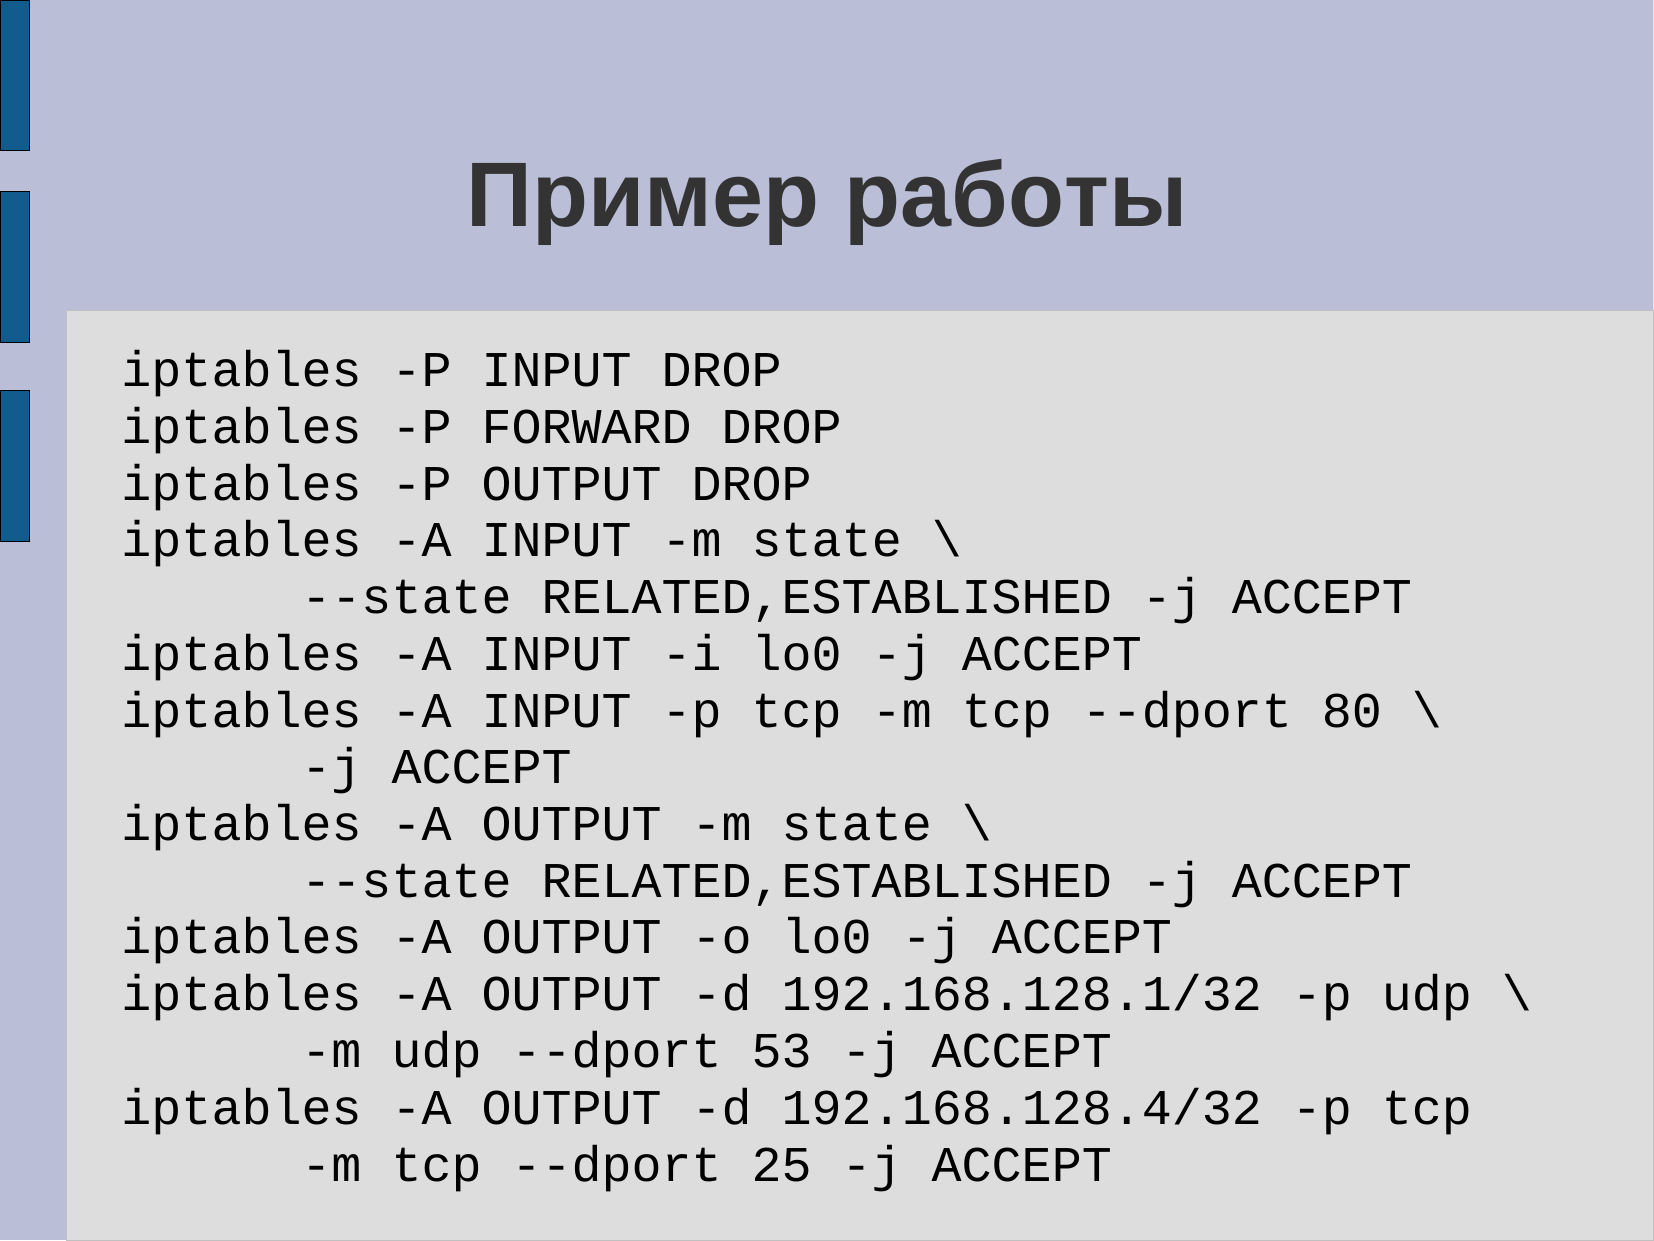

# Пример работы
iptables -P INPUT DROP
iptables -P FORWARD DROP
iptables -P OUTPUT DROP
iptables -A INPUT -m state \
 --state RELATED,ESTABLISHED -j ACCEPT
iptables -A INPUT -i lo0 -j ACCEPT
iptables -A INPUT -p tcp -m tcp --dport 80 \
 -j ACCEPT
iptables -A OUTPUT -m state \
 --state RELATED,ESTABLISHED -j ACCEPT
iptables -A OUTPUT -o lo0 -j ACCEPT
iptables -A OUTPUT -d 192.168.128.1/32 -p udp \
 -m udp --dport 53 -j ACCEPT
iptables -A OUTPUT -d 192.168.128.4/32 -p tcp
 -m tcp --dport 25 -j ACCEPT